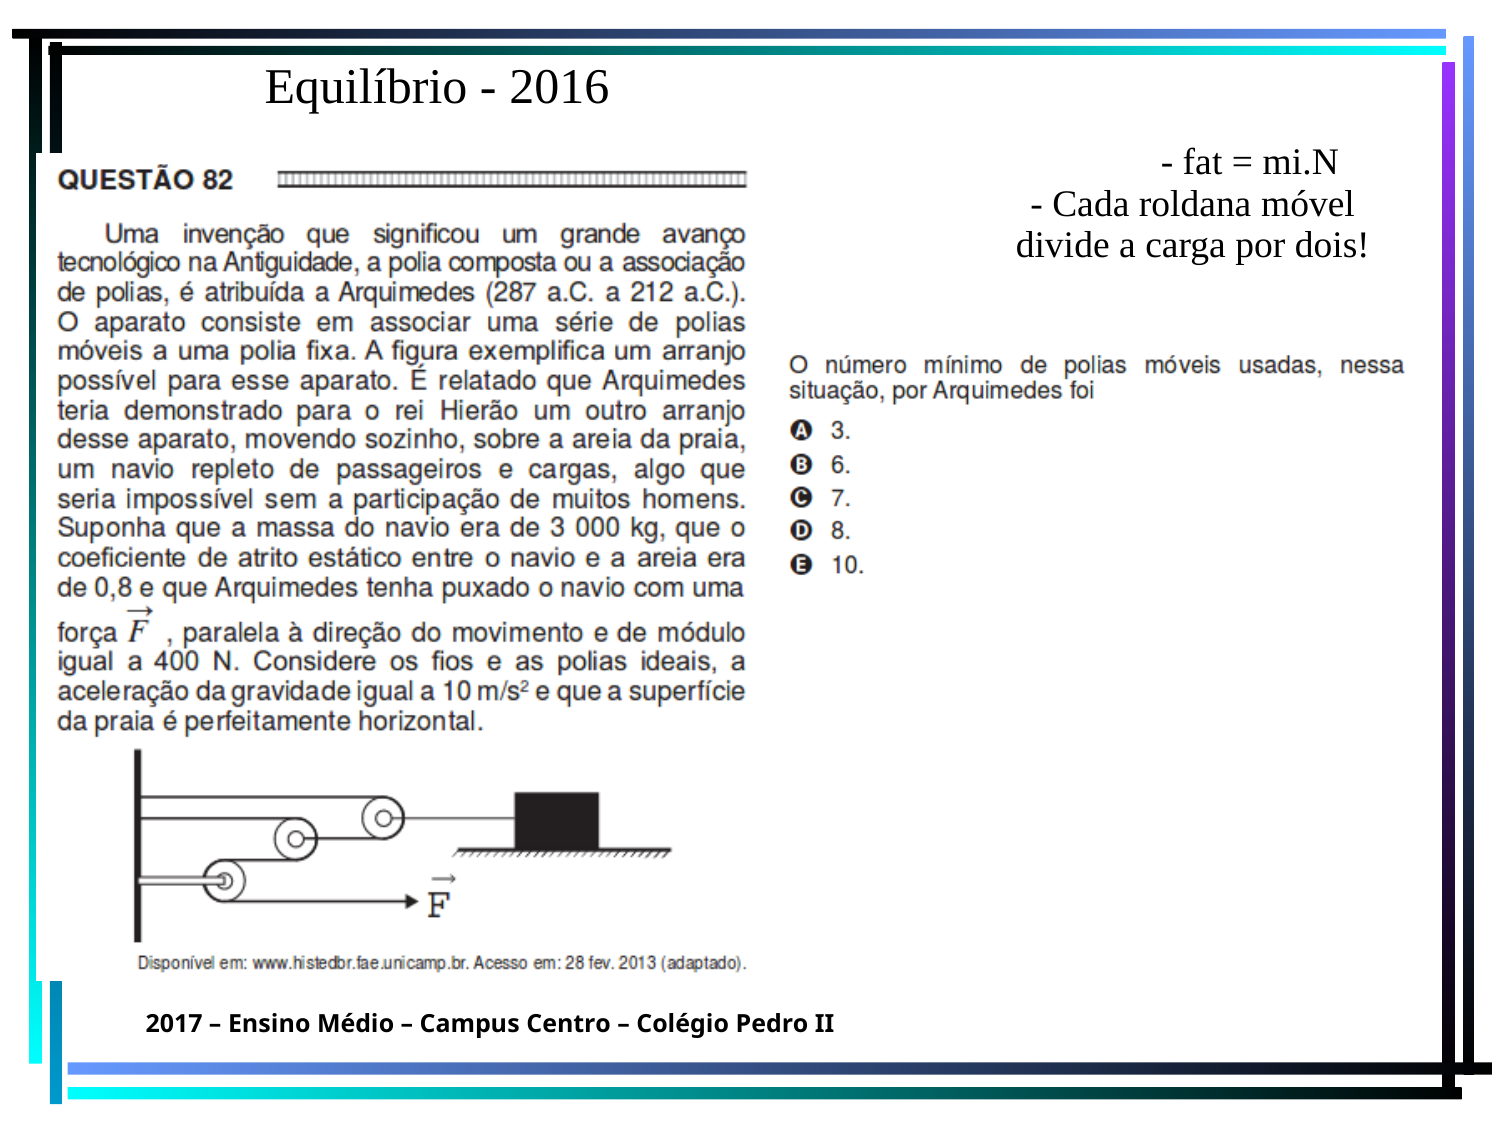

# Equilíbrio - 2016
 - fat = mi.N
- Cada roldana móvel divide a carga por dois!
2017 – Ensino Médio – Campus Centro – Colégio Pedro II